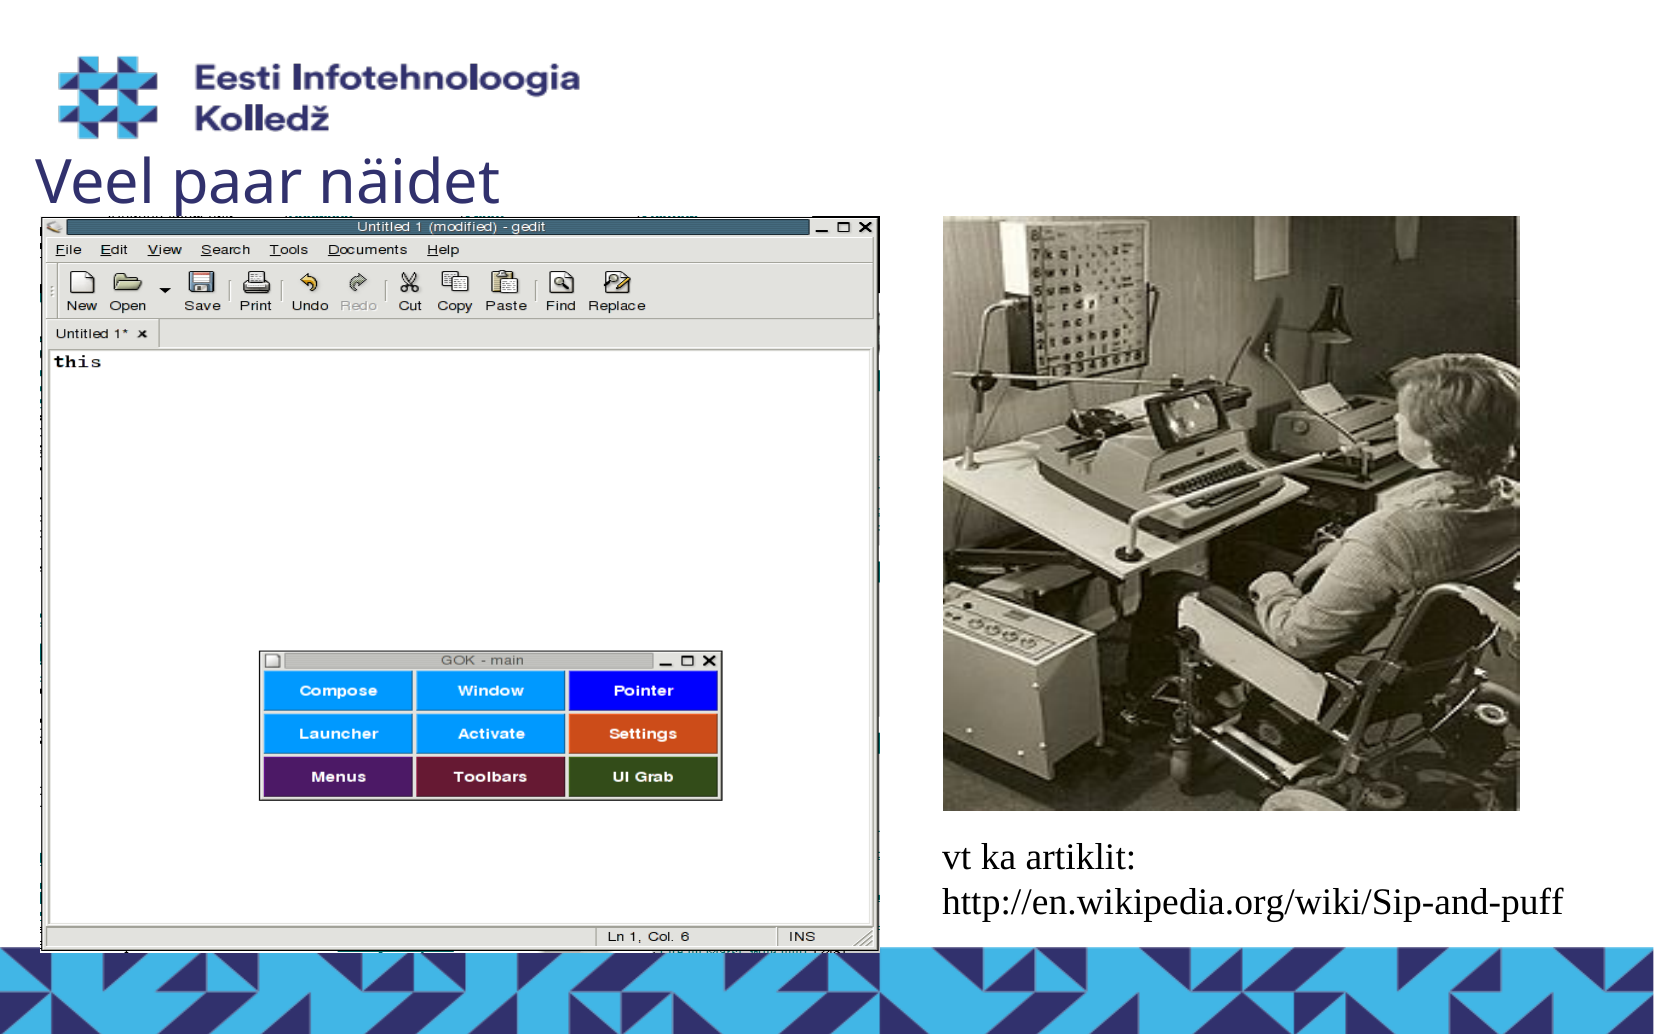

# Veel paar näidet
vt ka artiklit:
http://en.wikipedia.org/wiki/Sip-and-puff